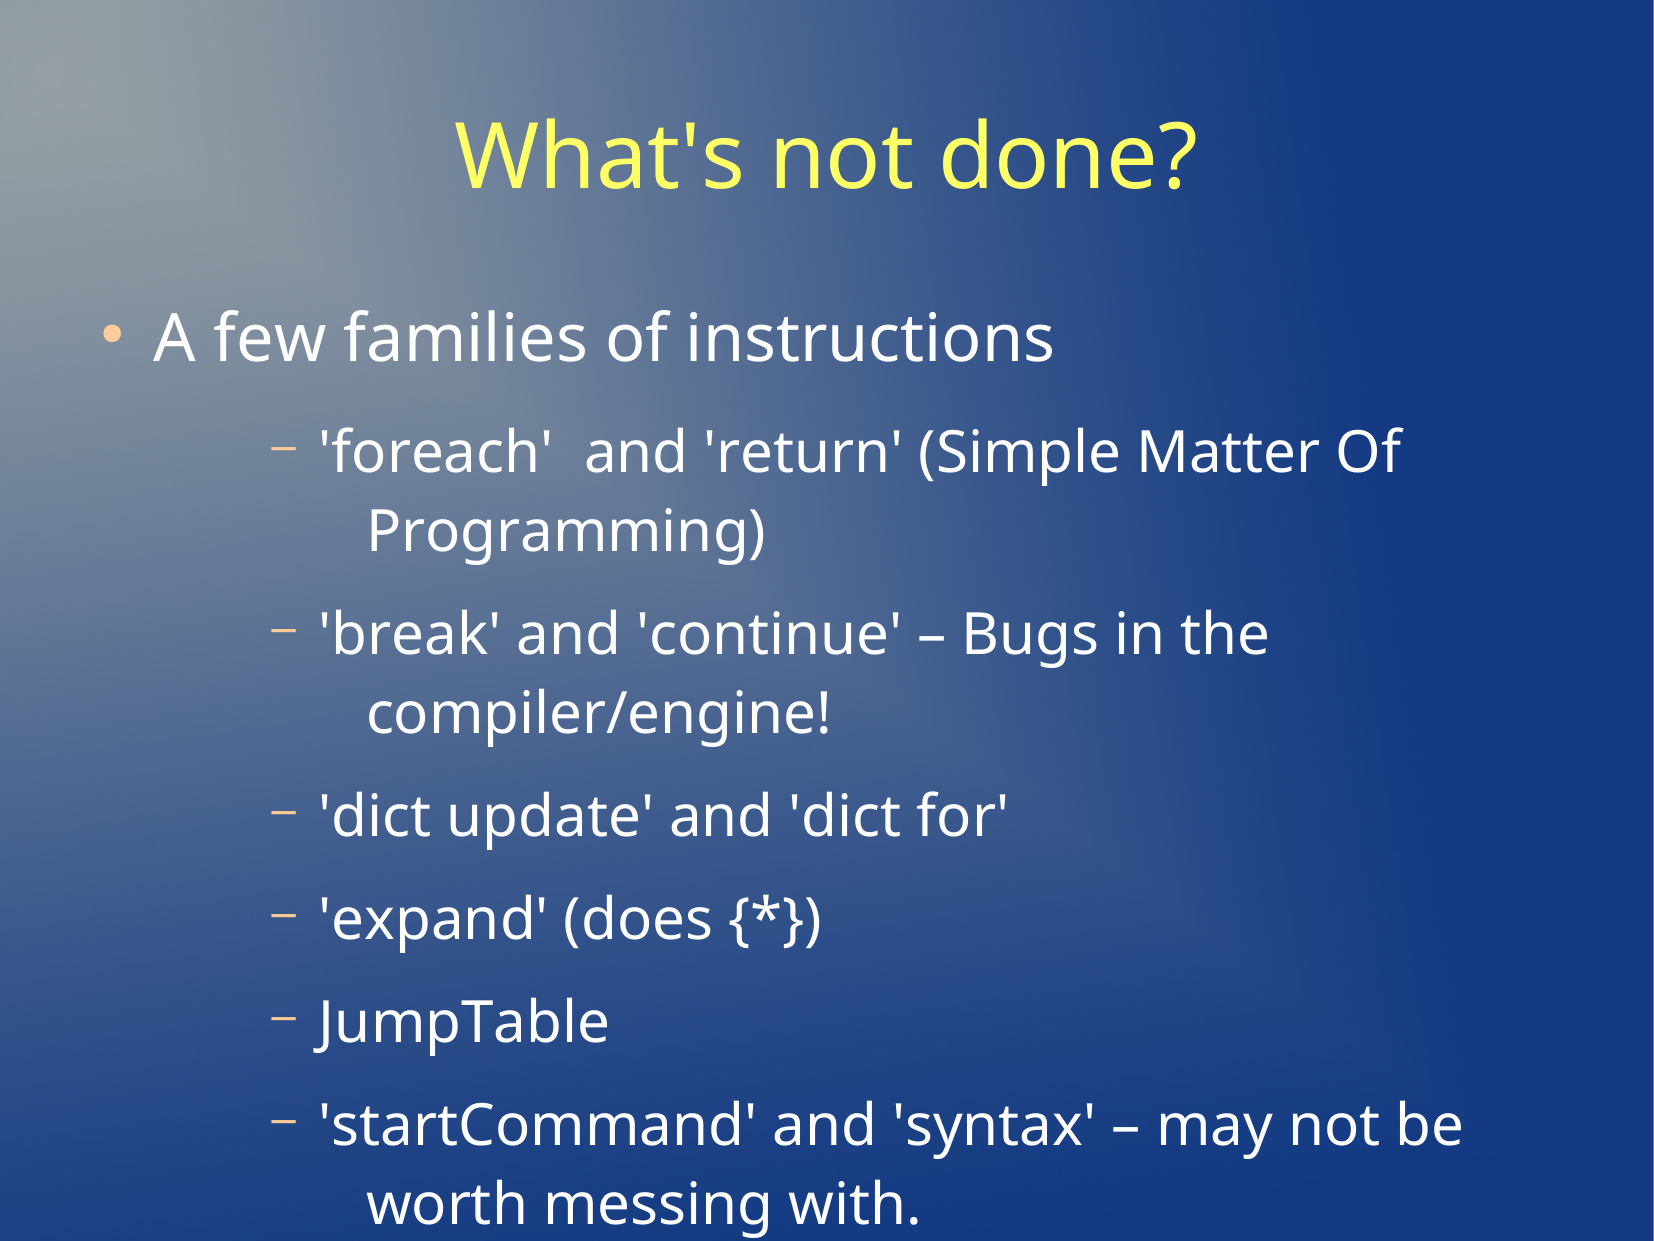

# What's not done?
A few families of instructions
'foreach' and 'return' (Simple Matter Of Programming)
'break' and 'continue' – Bugs in the compiler/engine!
'dict update' and 'dict for'
'expand' (does {*})
JumpTable
'startCommand' and 'syntax' – may not be worth messing with.
The Great Big Manual (100+ instructions to document!)